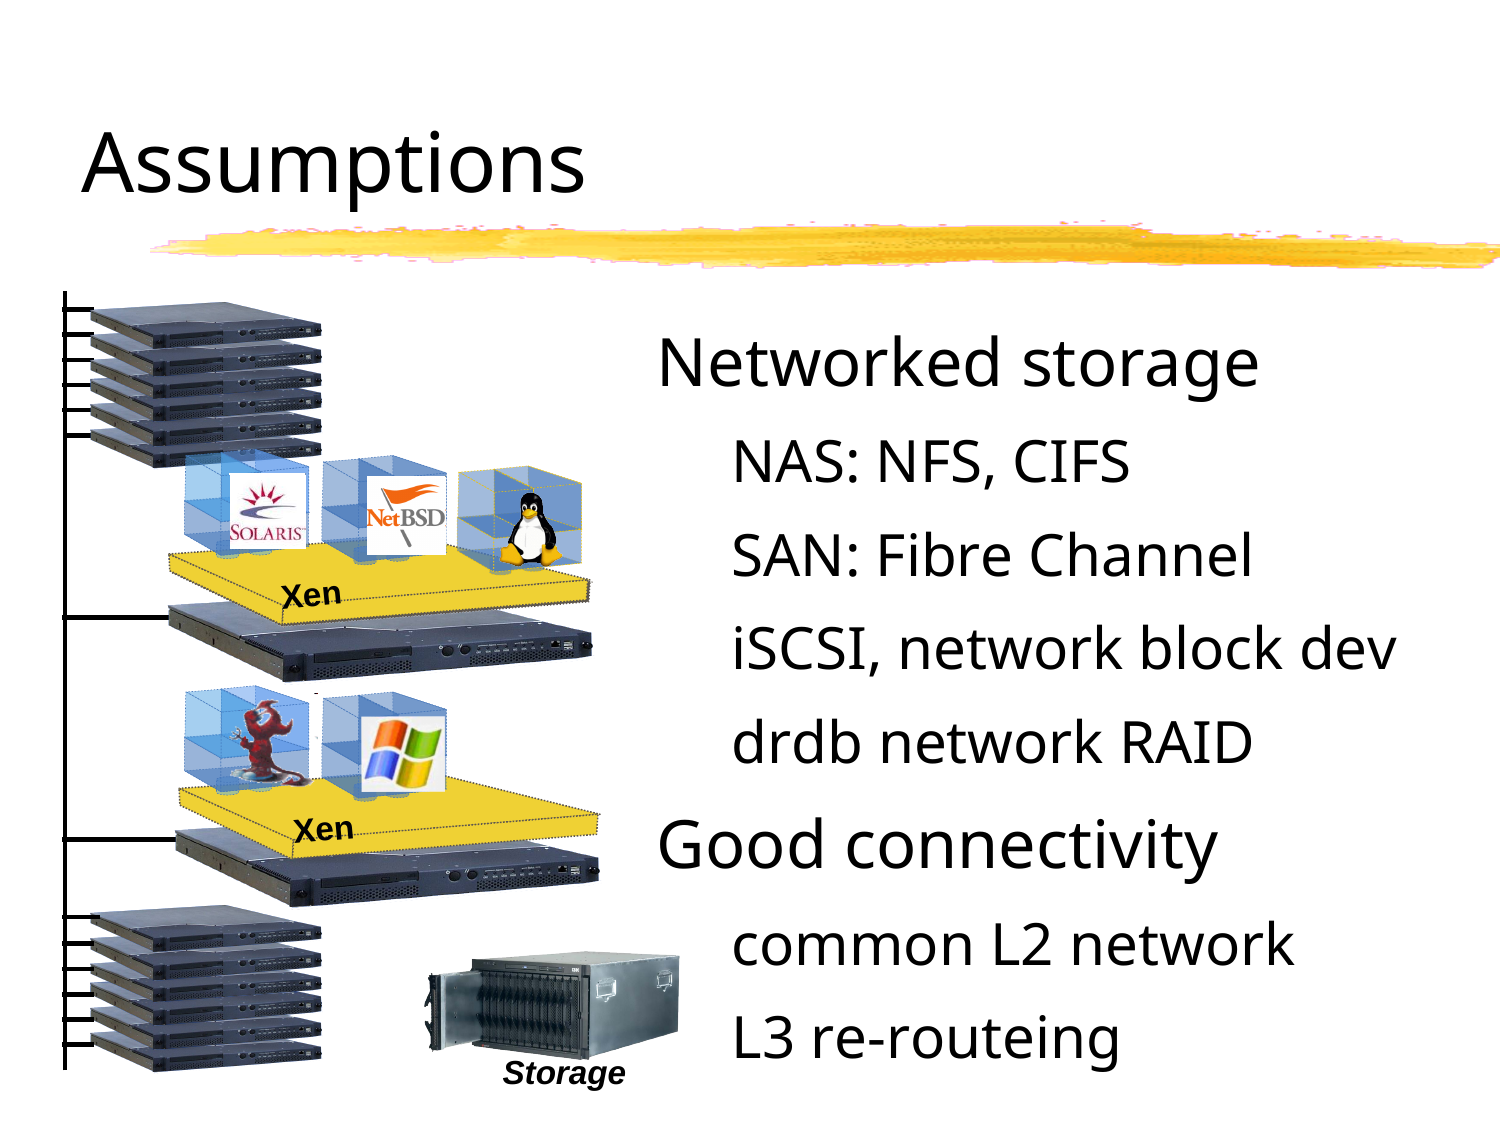

# Assumptions
Networked storage
NAS: NFS, CIFS
SAN: Fibre Channel
iSCSI, network block dev
drdb network RAID
Good connectivity
common L2 network
L3 re-routeing
Xen
Xen
Storage